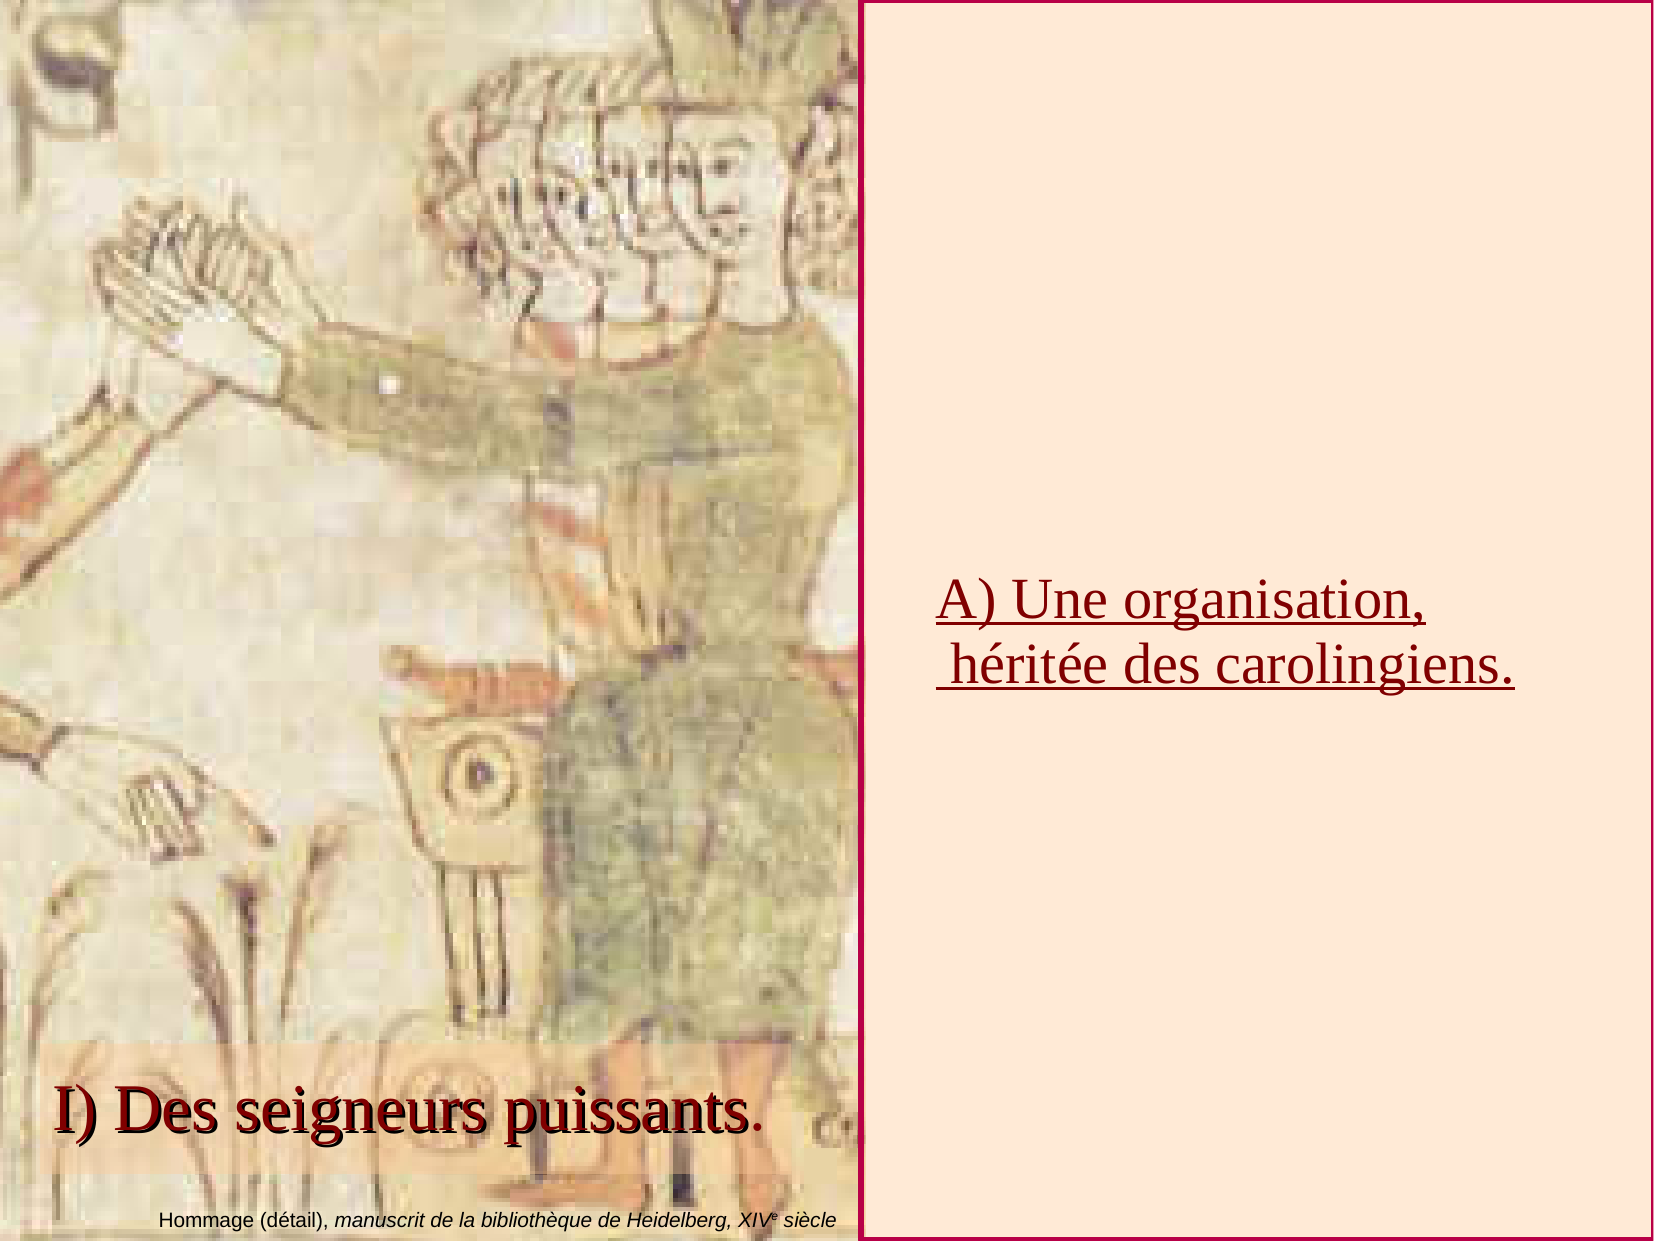

A) Une organisation,
 héritée des carolingiens.
I) Des seigneurs puissants.
Hommage (détail), manuscrit de la bibliothèque de Heidelberg, XIVe siècle